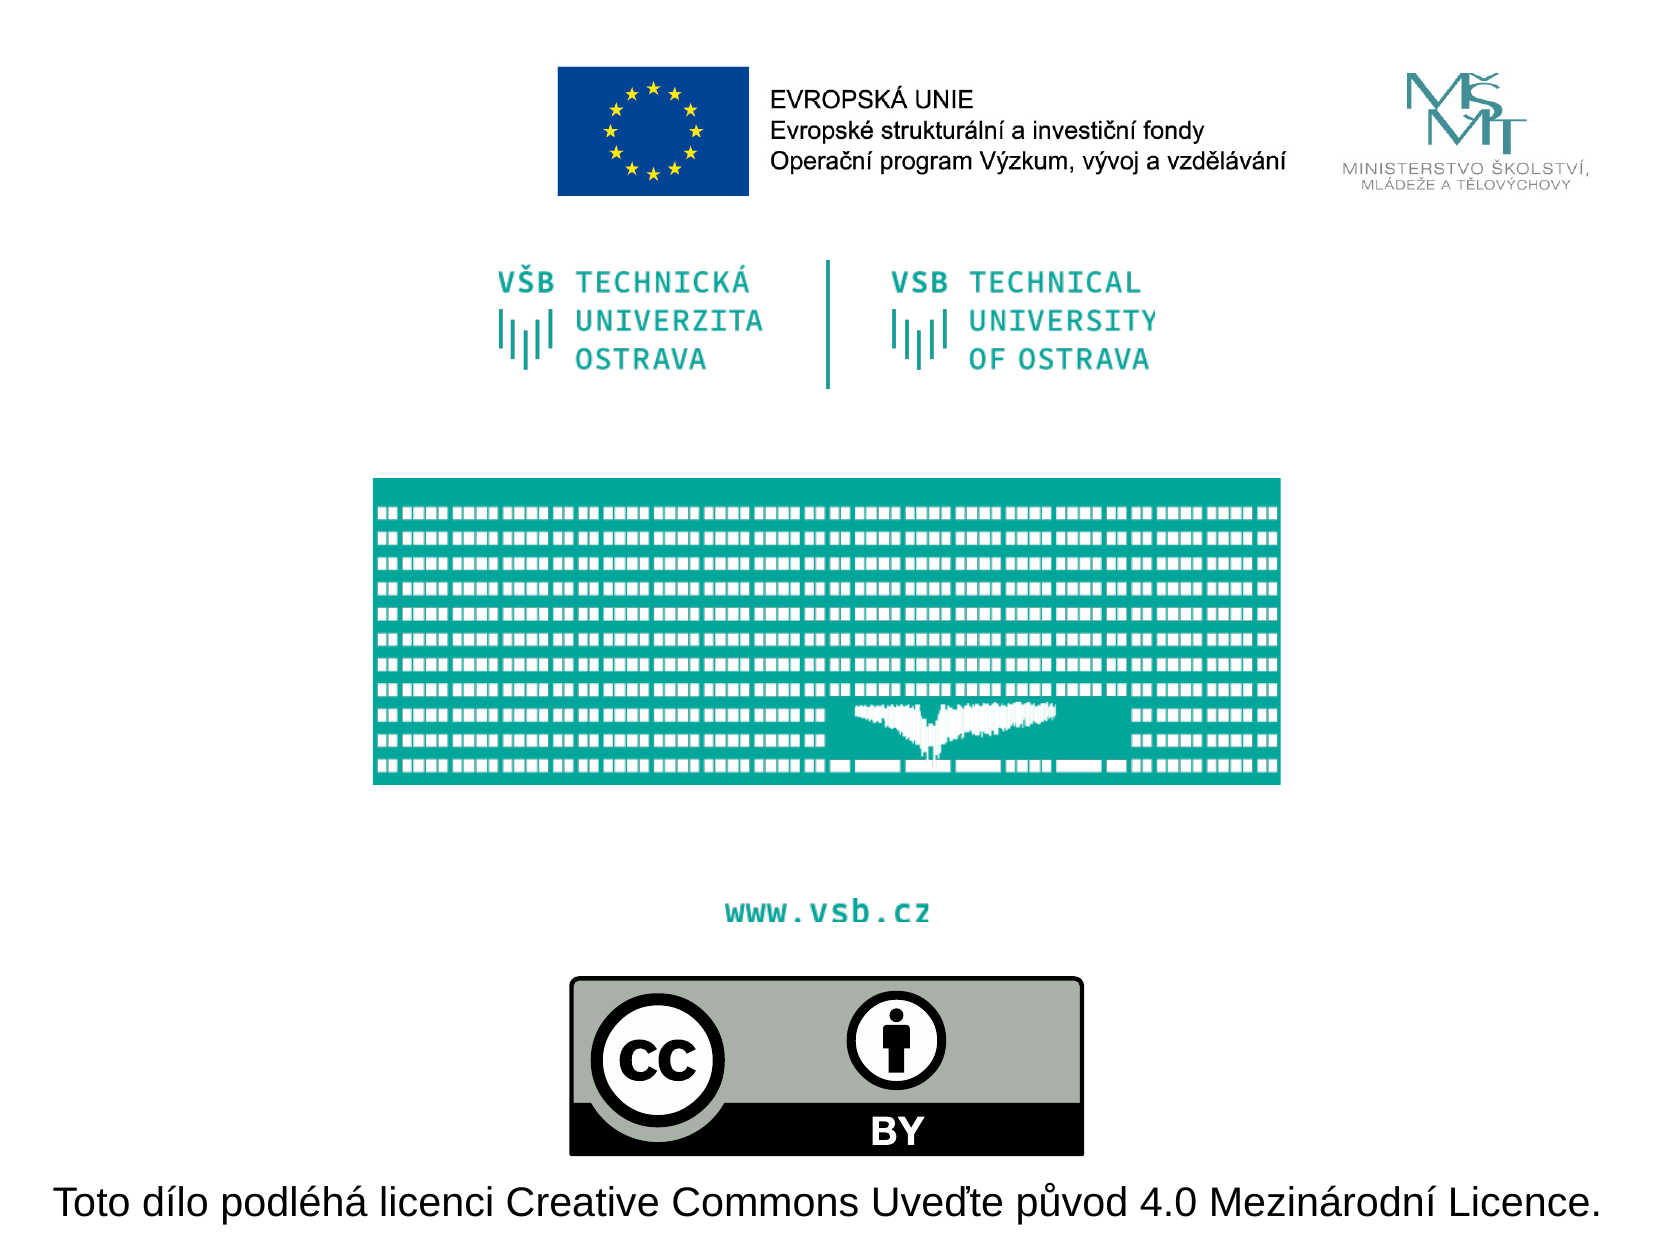

Toto dílo podléhá licenci Creative Commons Uveďte původ 4.0 Mezinárodní Licence.